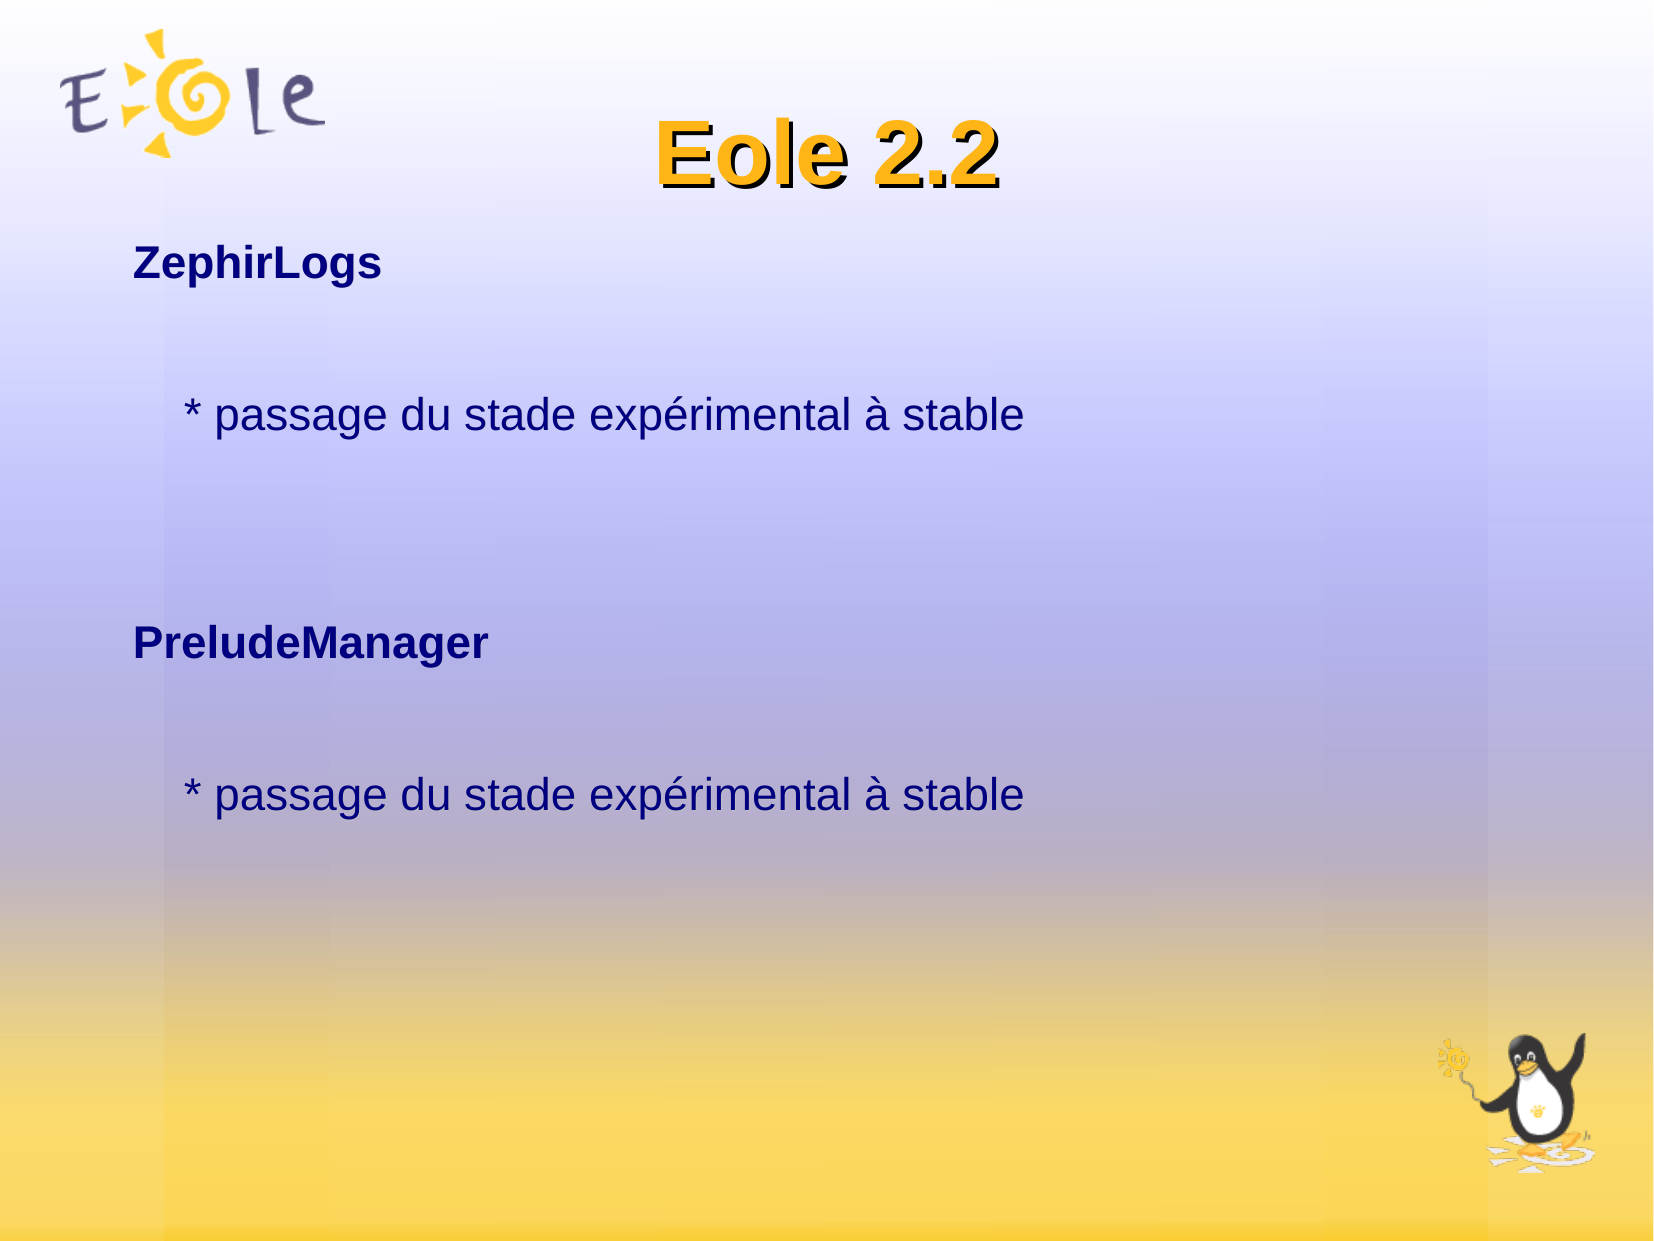

# Eole 2.2
ZephirLogs
 * passage du stade expérimental à stable
PreludeManager
 * passage du stade expérimental à stable